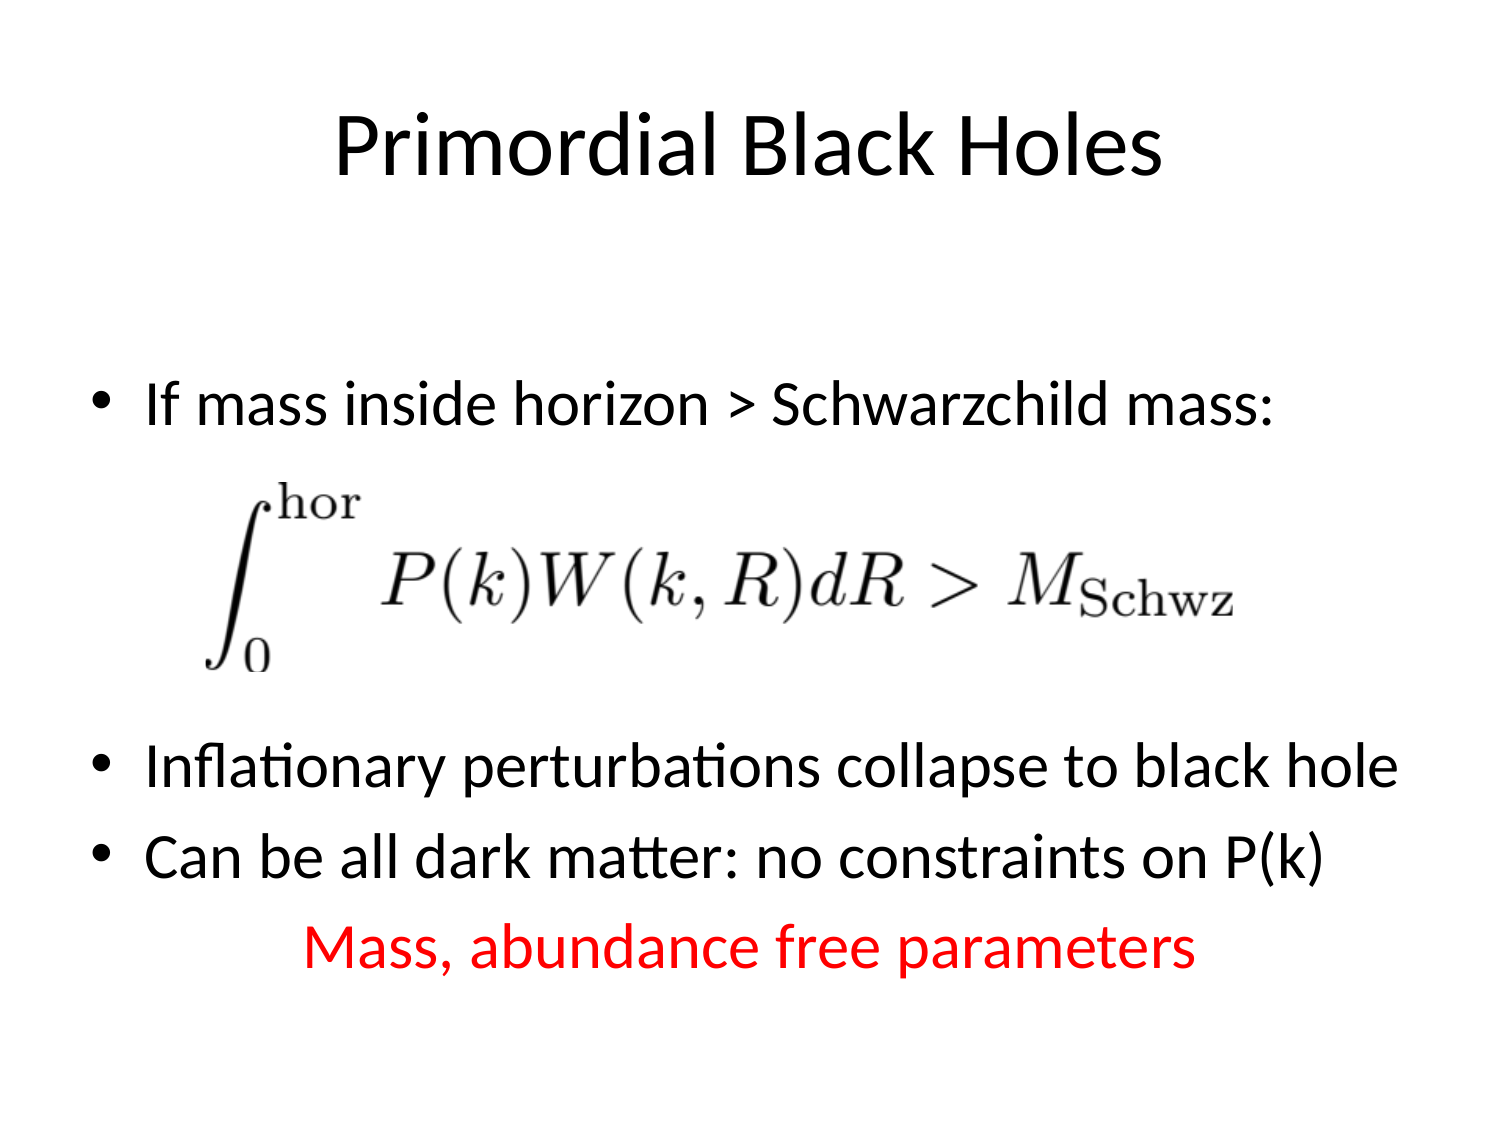

# Primordial Black Holes
If mass inside horizon > Schwarzchild mass:
Inflationary perturbations collapse to black hole
Can be all dark matter: no constraints on P(k)
Mass, abundance free parameters